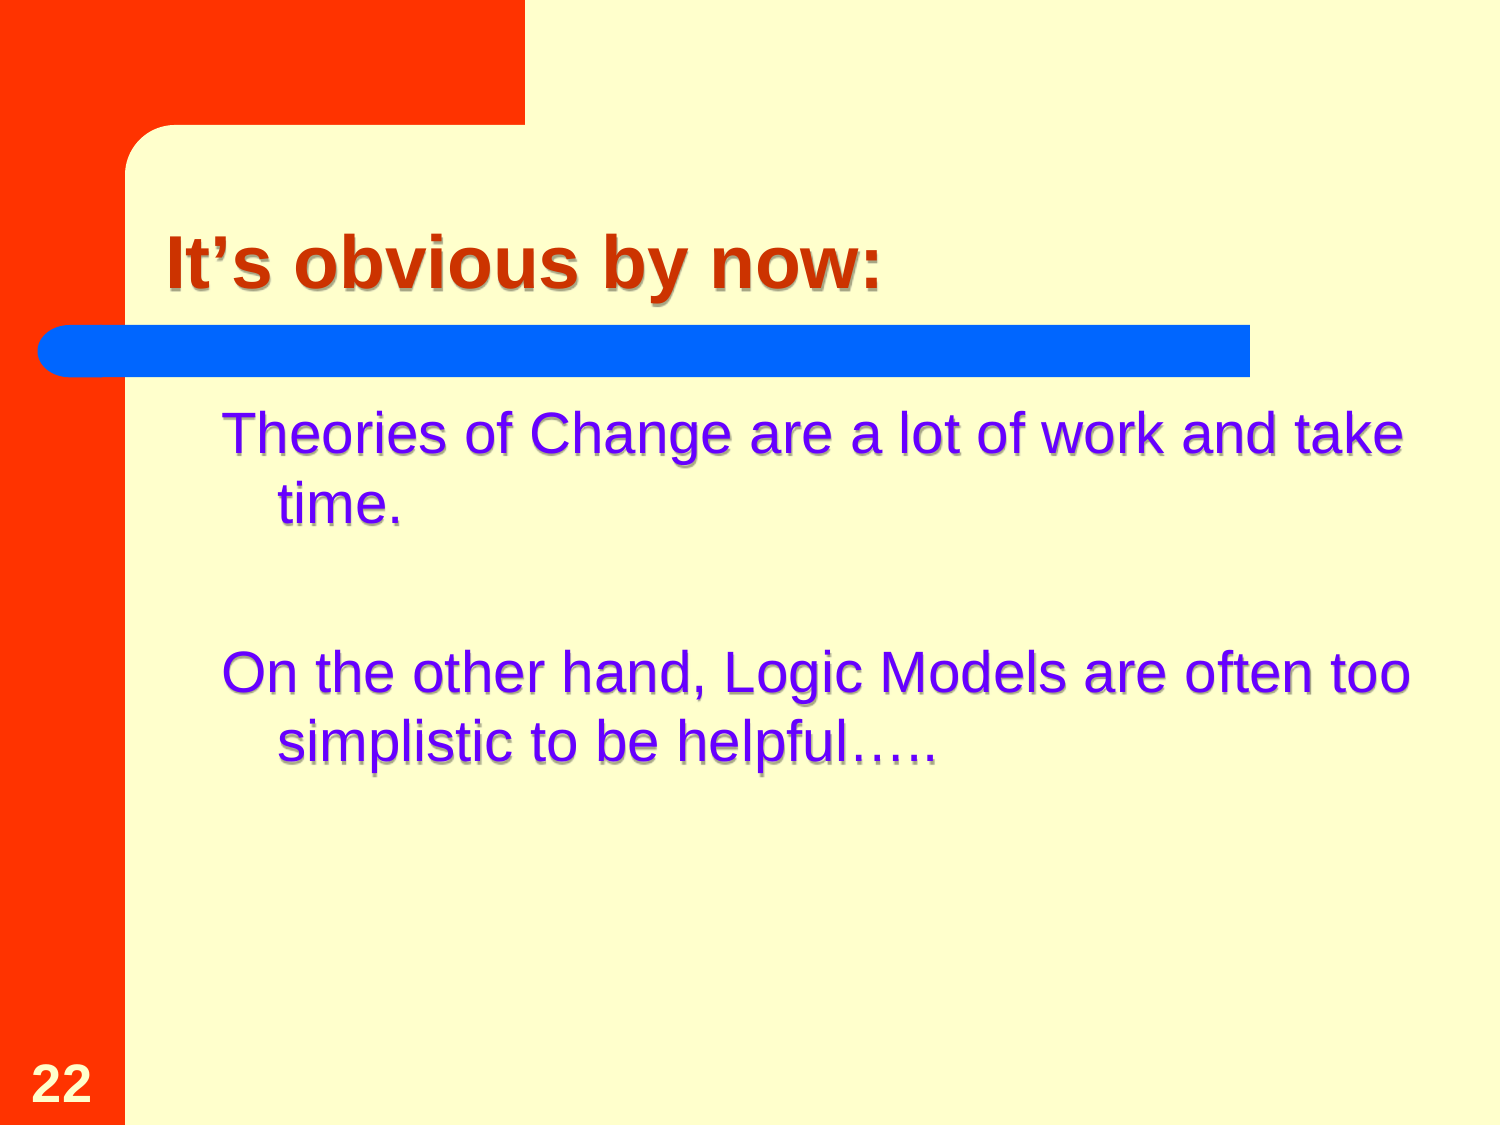

# It’s obvious by now:
Theories of Change are a lot of work and take time.
On the other hand, Logic Models are often too simplistic to be helpful…..